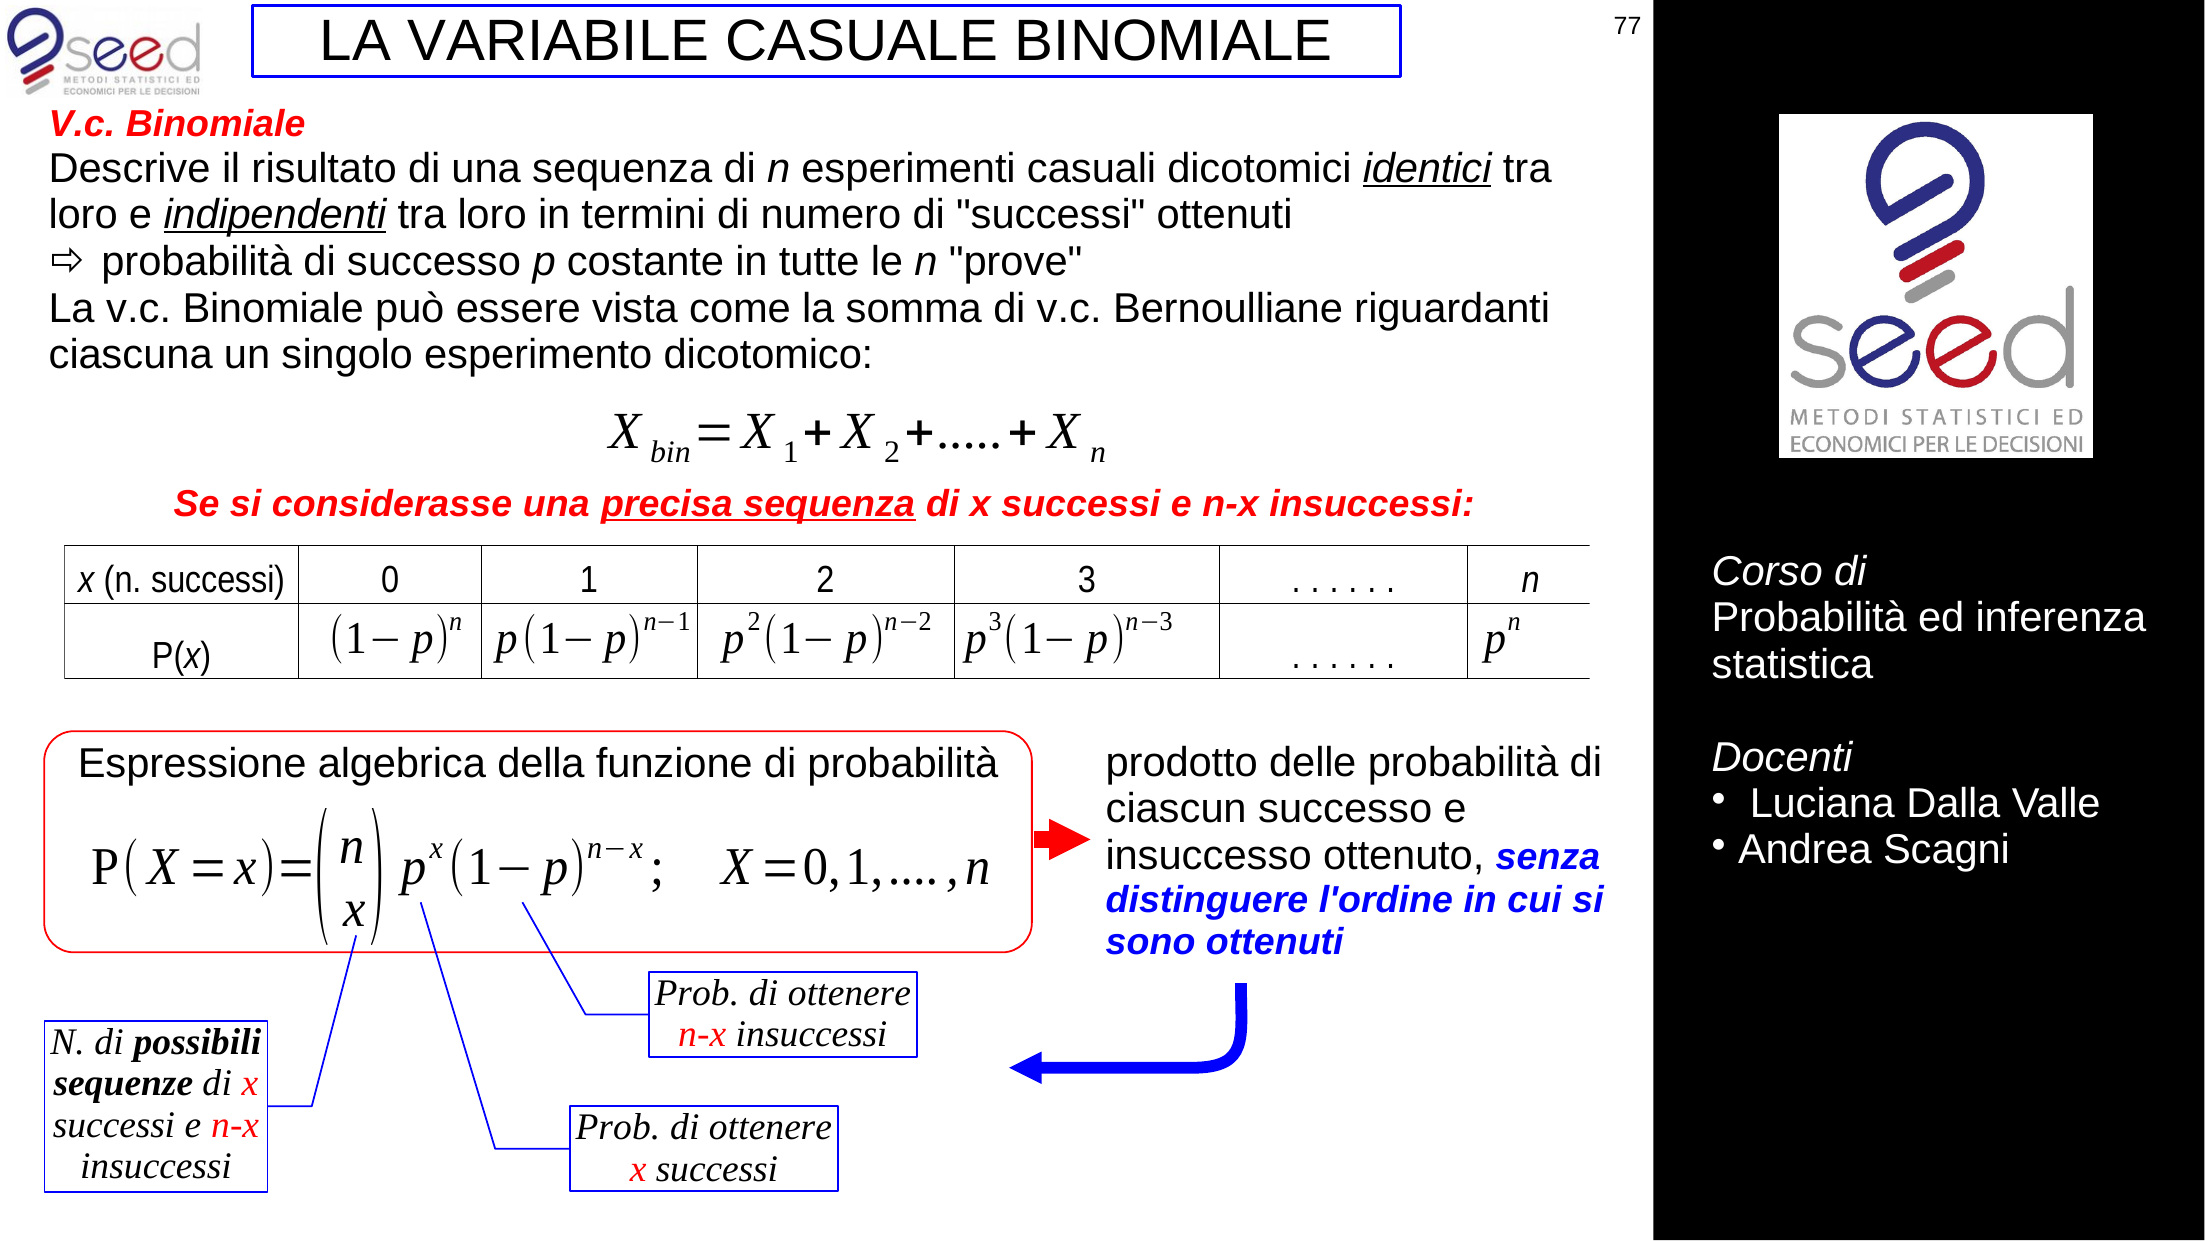

LA VARIABILE CASUALE BINOMIALE
V.c. Binomiale
Descrive il risultato di una sequenza di n esperimenti casuali dicotomici identici tra
loro e indipendenti tra loro in termini di numero di "successi" ottenuti
 probabilità di successo p costante in tutte le n "prove"
La v.c. Binomiale può essere vista come la somma di v.c. Bernoulliane riguardanti
ciascuna un singolo esperimento dicotomico:
Se si considerasse una precisa sequenza di x successi e n-x insuccessi:
Espressione algebrica della funzione di probabilità
prodotto delle probabilità di ciascun successo e insuccesso ottenuto, senza distinguere l'ordine in cui si sono ottenuti